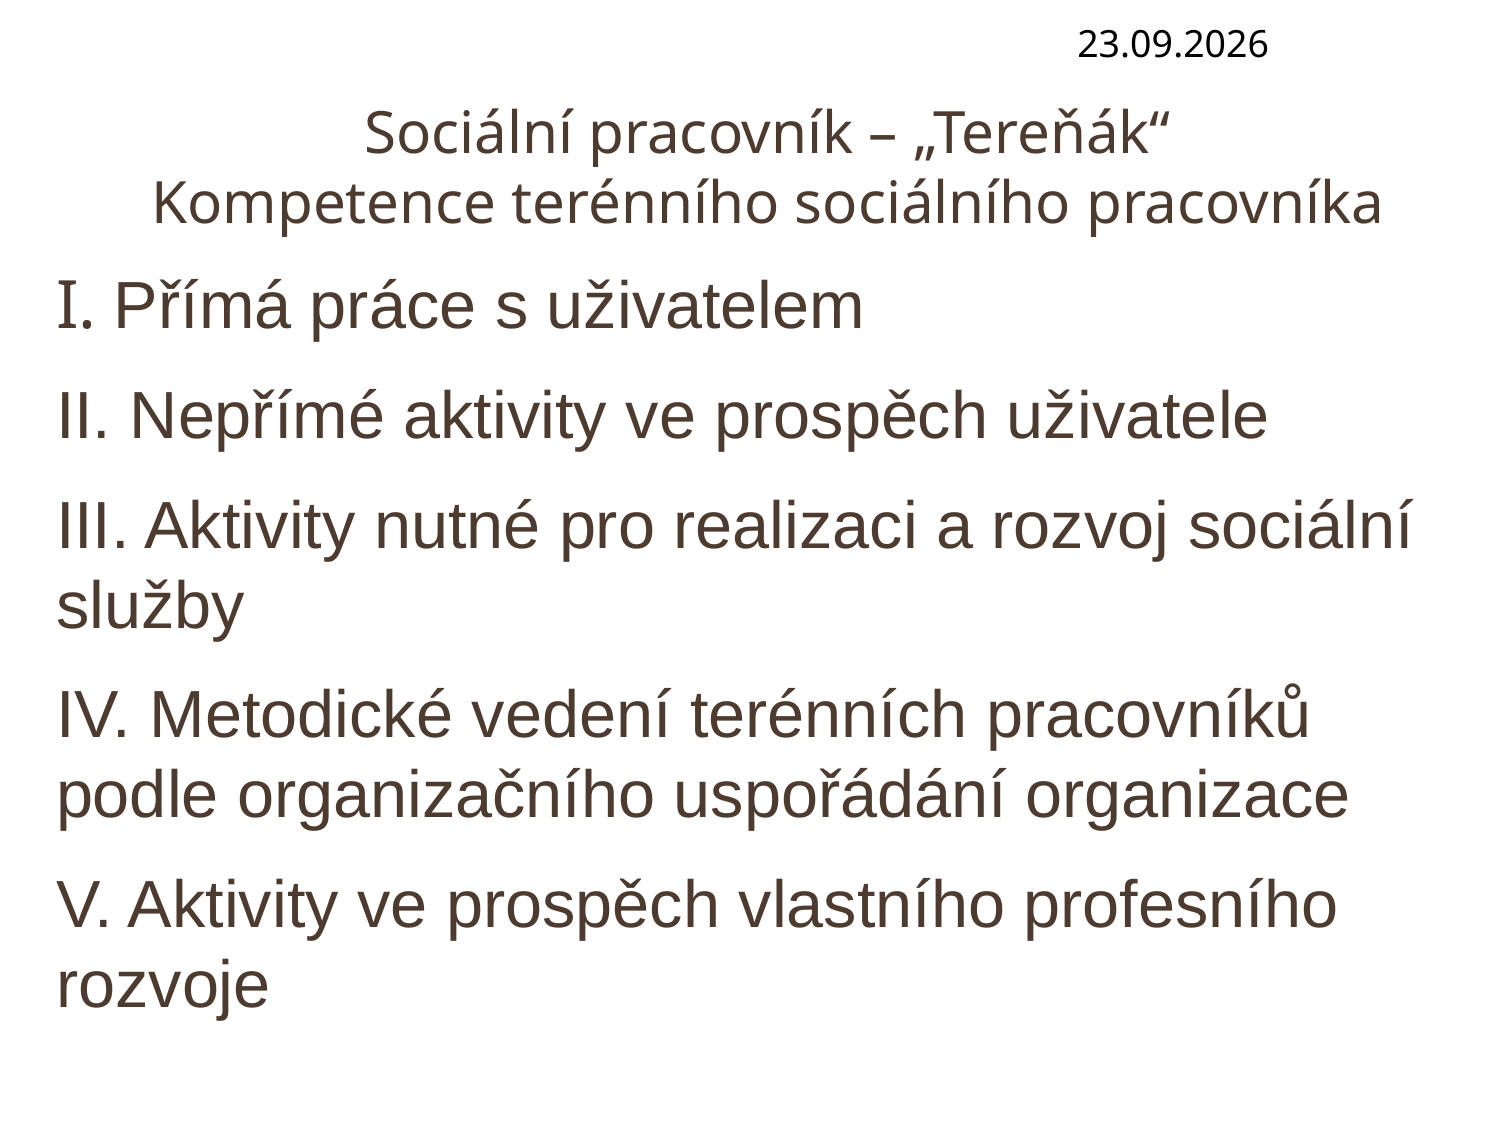

# Sociální pracovník – „Tereňák“ Kompetence terénního sociálního pracovníka
I. Přímá práce s uživatelem
II. Nepřímé aktivity ve prospěch uživatele
III. Aktivity nutné pro realizaci a rozvoj sociální služby
IV. Metodické vedení terénních pracovníků podle organizačního uspořádání organizace
V. Aktivity ve prospěch vlastního profesního rozvoje